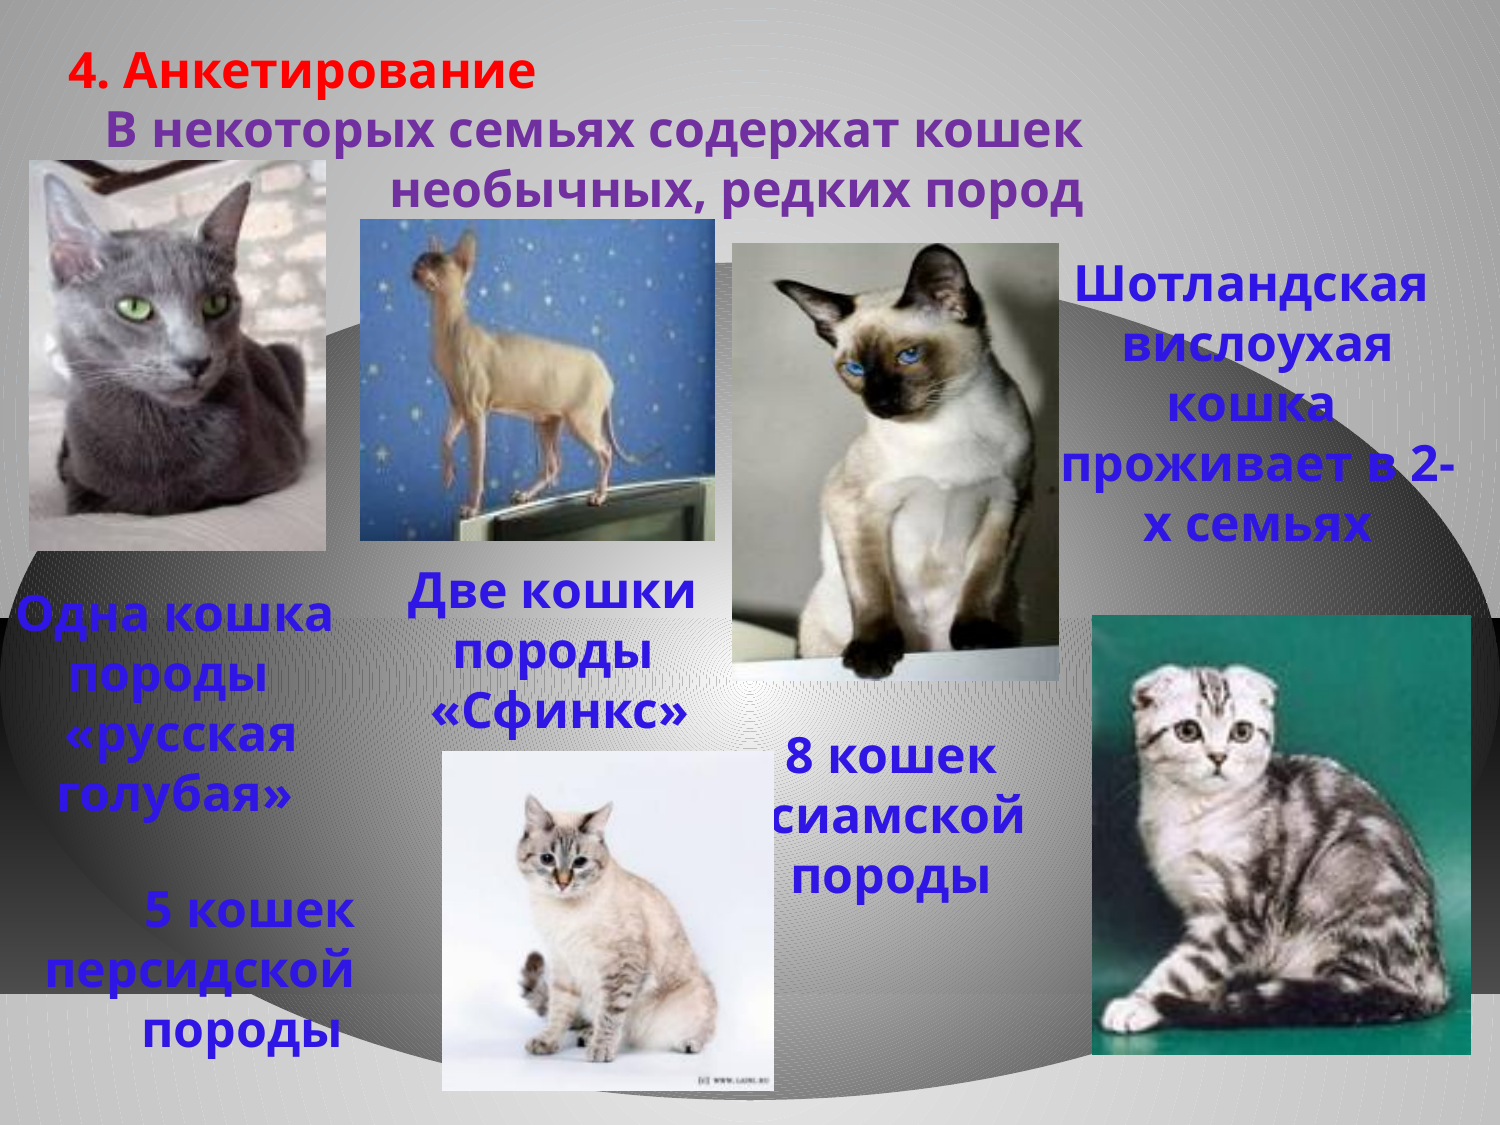

4. Анкетирование
 В некоторых семьях содержат кошек необычных, редких пород
Шотландская
вислоухая кошка проживает в 2-х семьях
Две кошки
породы
«Сфинкс»
Одна кошка
породы
«русская
голубая»
8 кошек
сиамской
породы
5 кошек персидской породы